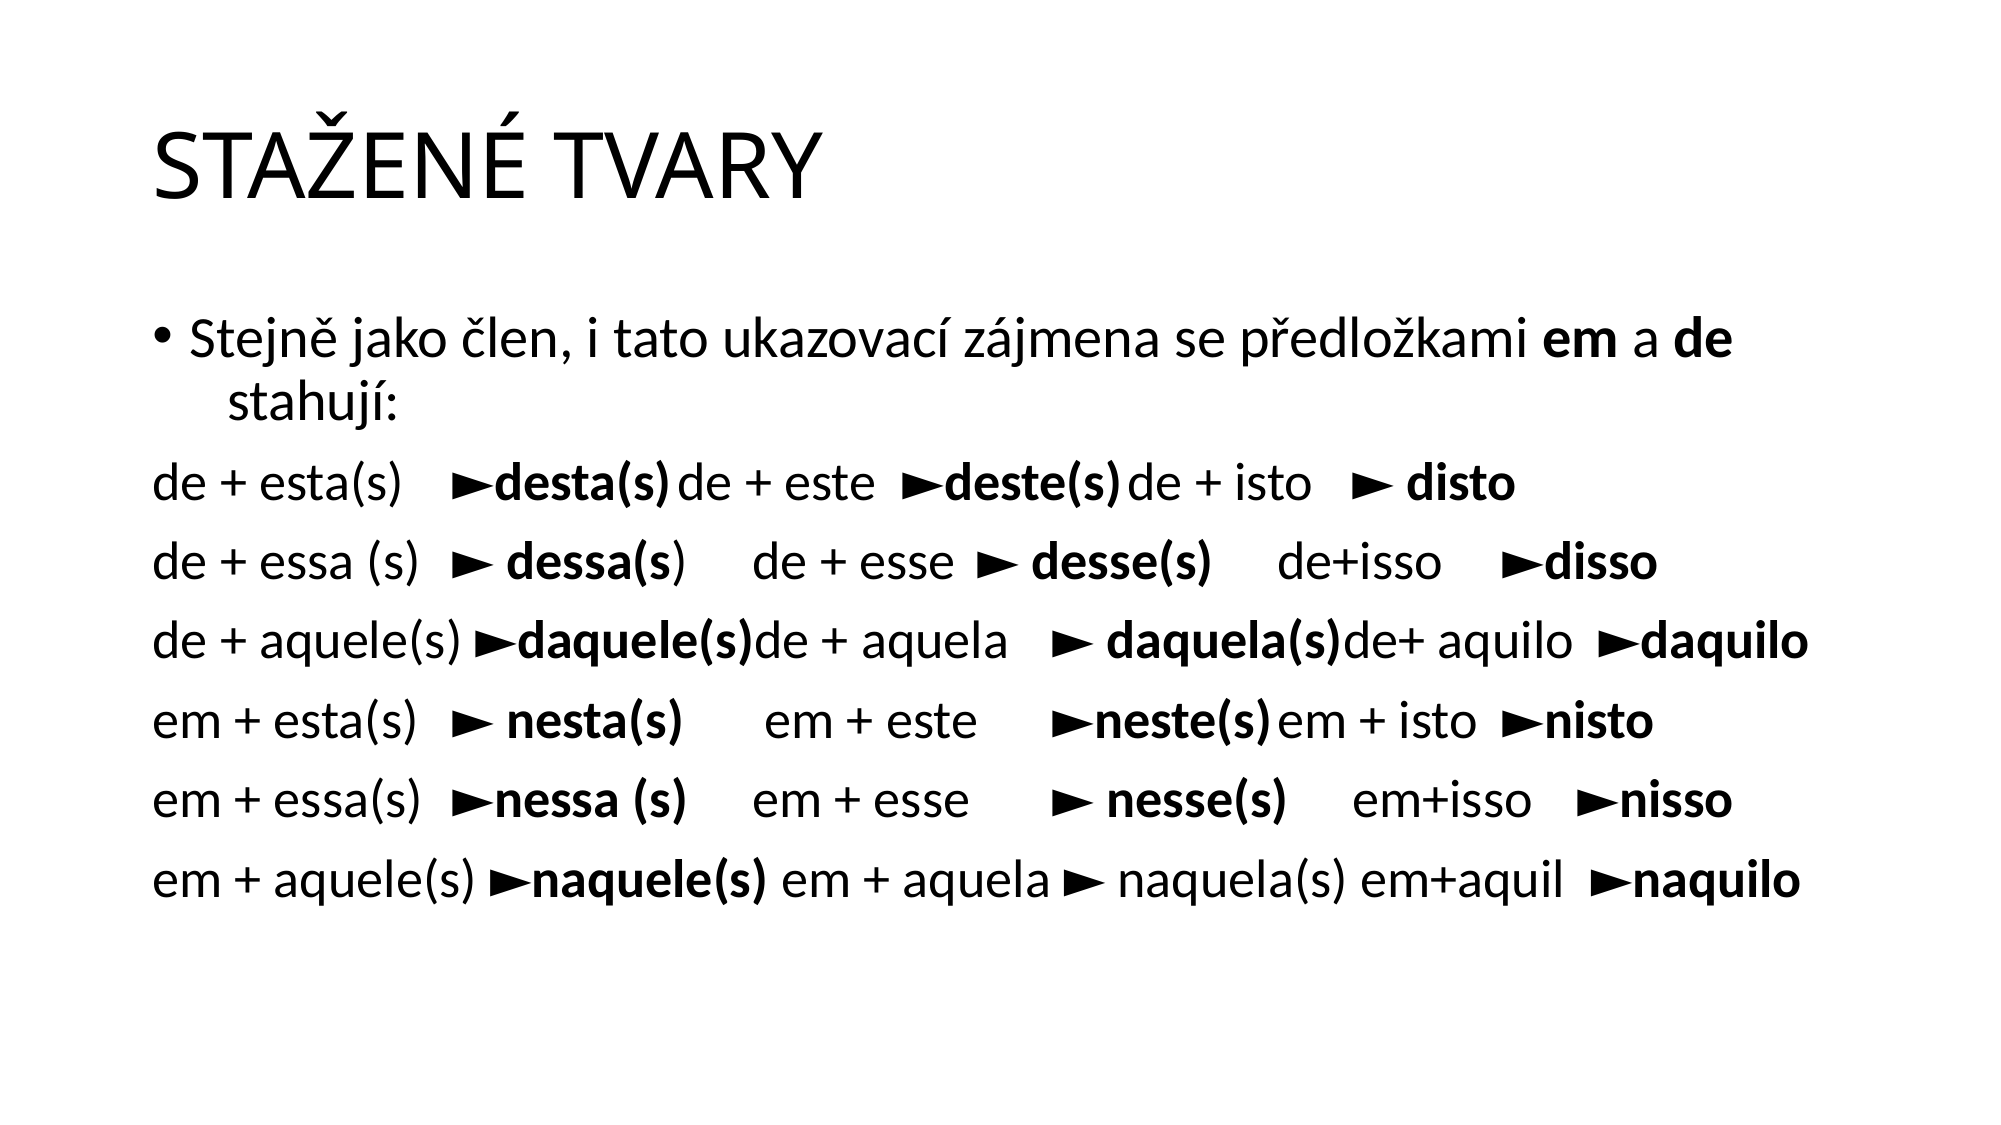

# STAŽENÉ TVARY
Stejně jako člen, i tato ukazovací zájmena se předložkami em a de stahují:
de + esta(s)	►desta(s)	de + este 	►deste(s)	de + isto	► disto
de + essa (s)	► dessa(s)	de + esse 	► desse(s)	de+isso	►disso
de + aquele(s) ►daquele(s)de + aquela 	► daquela(s)de+ aquilo ►daquilo
em + esta(s) 	► nesta(s)	 em + este 	►neste(s)	em + isto	►nisto
em + essa(s) 	►nessa (s) 	em + esse 	► nesse(s) 	em+isso	►nisso
em + aquele(s) ►naquele(s) em + aquela ► naquela(s) em+aquil ►naquilo